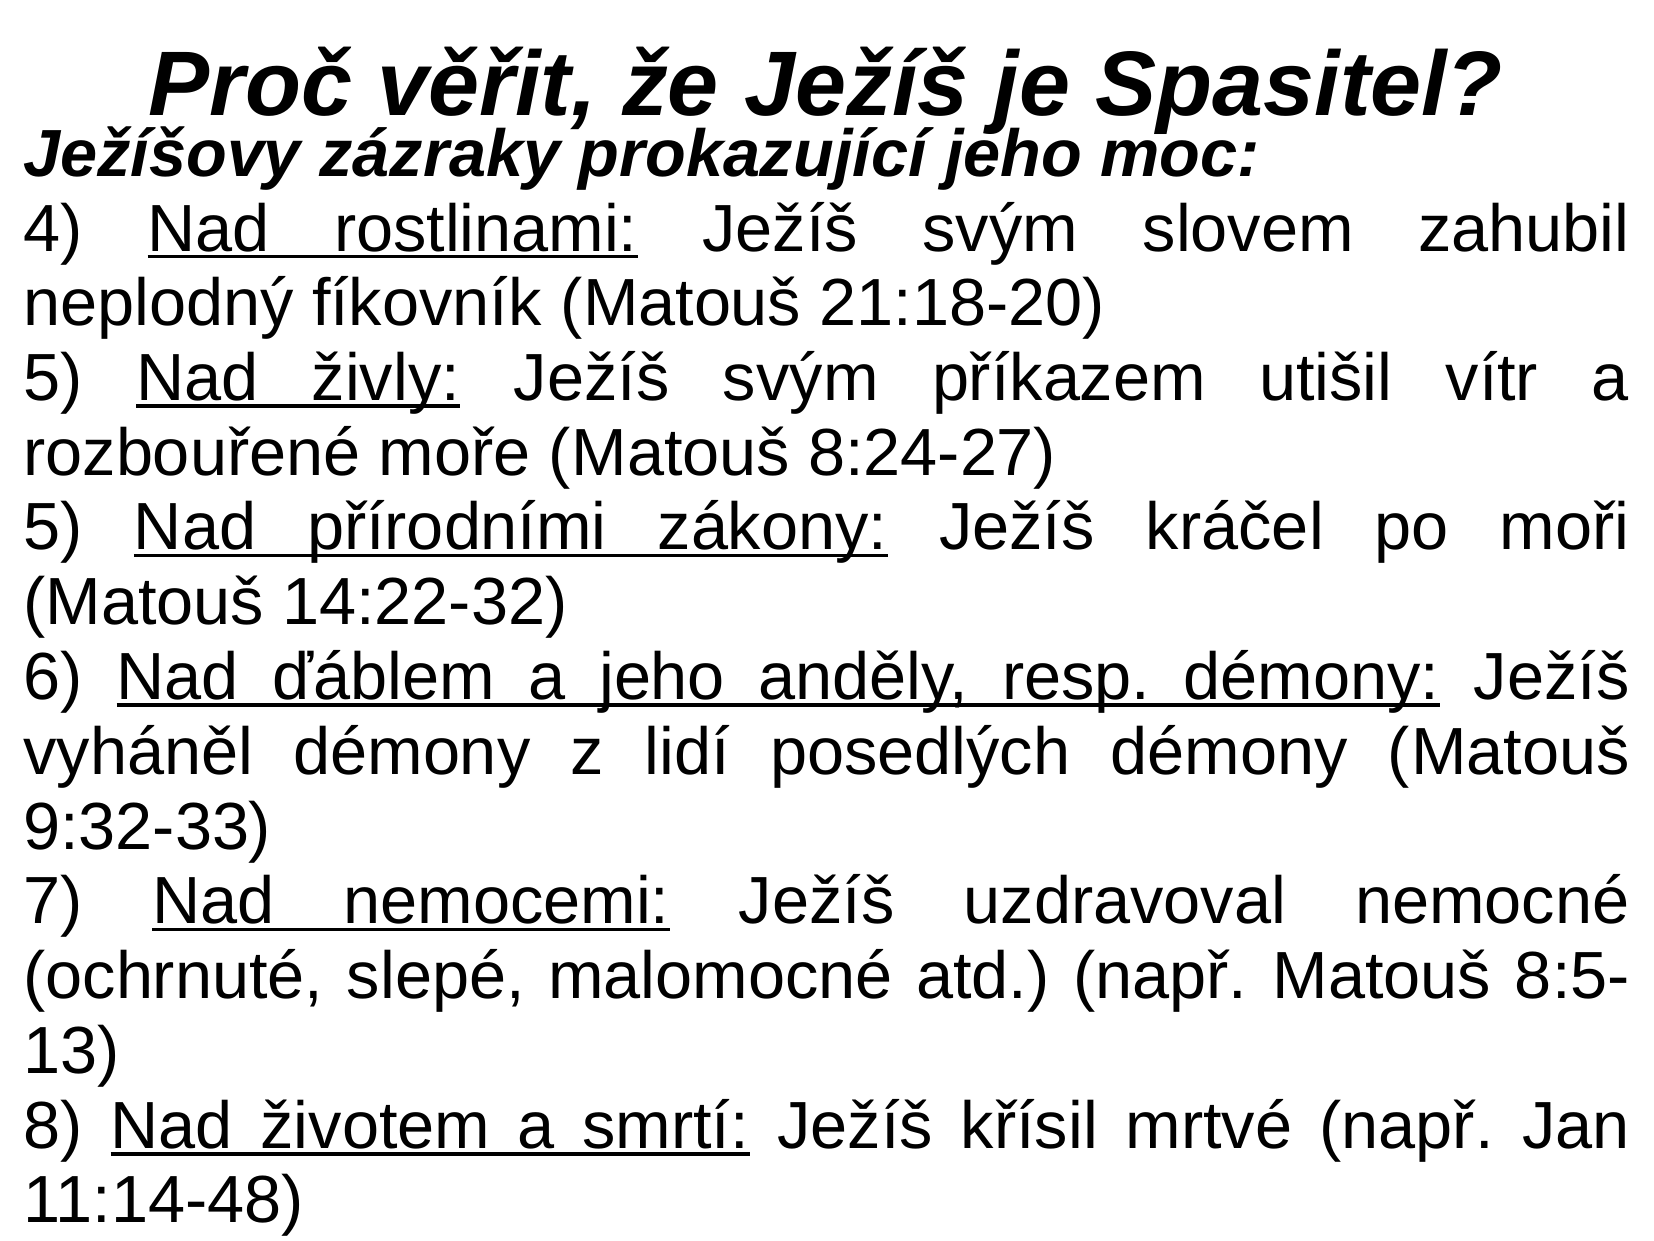

Ježíšovy zázraky prokazující jeho moc:
4) Nad rostlinami: Ježíš svým slovem zahubil neplodný fíkovník (Matouš 21:18-20)
5) Nad živly: Ježíš svým příkazem utišil vítr a rozbouřené moře (Matouš 8:24-27)
5) Nad přírodními zákony: Ježíš kráčel po moři (Matouš 14:22-32)
6) Nad ďáblem a jeho anděly, resp. démony: Ježíš vyháněl démony z lidí posedlých démony (Matouš 9:32-33)
7) Nad nemocemi: Ježíš uzdravoval nemocné (ochrnuté, slepé, malomocné atd.) (např. Matouš 8:5-13)
8) Nad životem a smrtí: Ježíš křísil mrtvé (např. Jan 11:14-48)
# Proč věřit, že Ježíš je Spasitel?